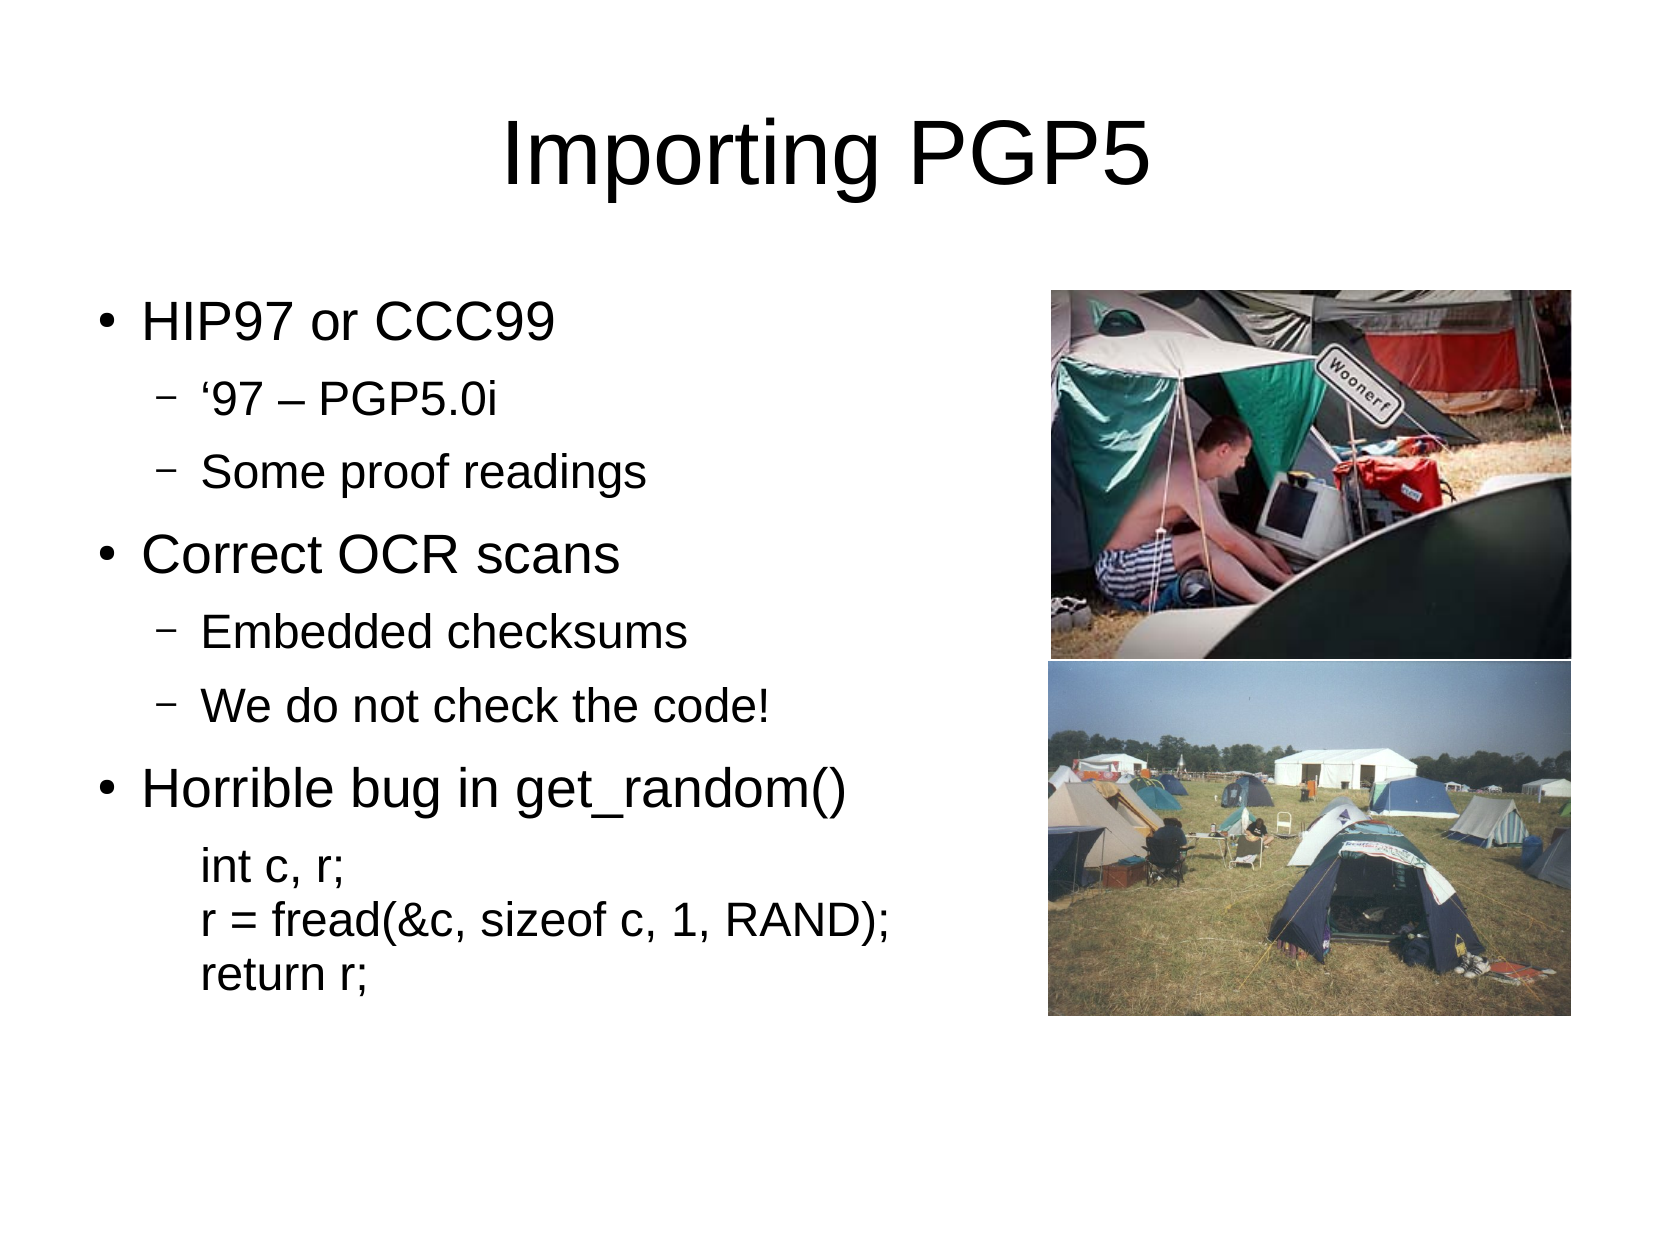

# Importing PGP5
HIP97 or CCC99
‘97 – PGP5.0i
Some proof readings
Correct OCR scans
Embedded checksums
We do not check the code!
Horrible bug in get_random()
int c, r;
r = fread(&c, sizeof c, 1, RAND);
return r;